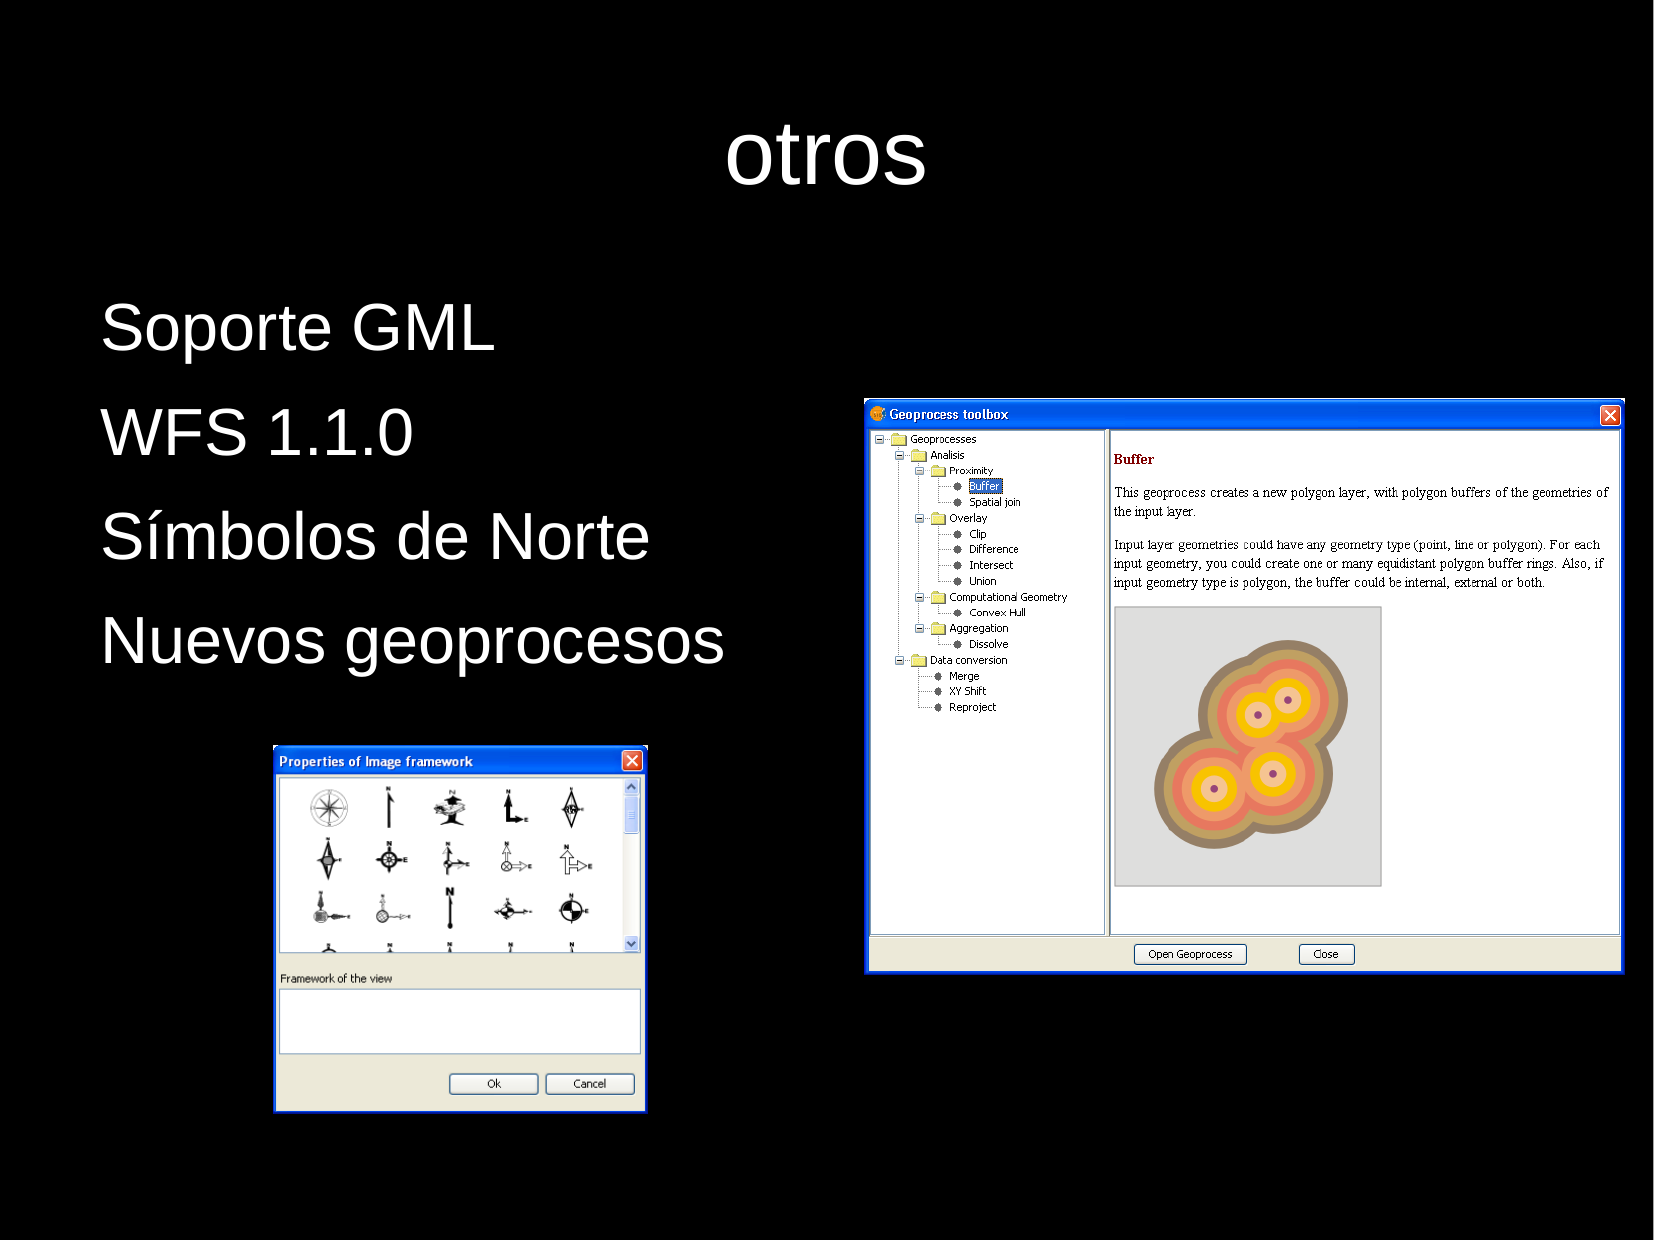

# otros
Soporte GML
WFS 1.1.0
Símbolos de Norte
Nuevos geoprocesos